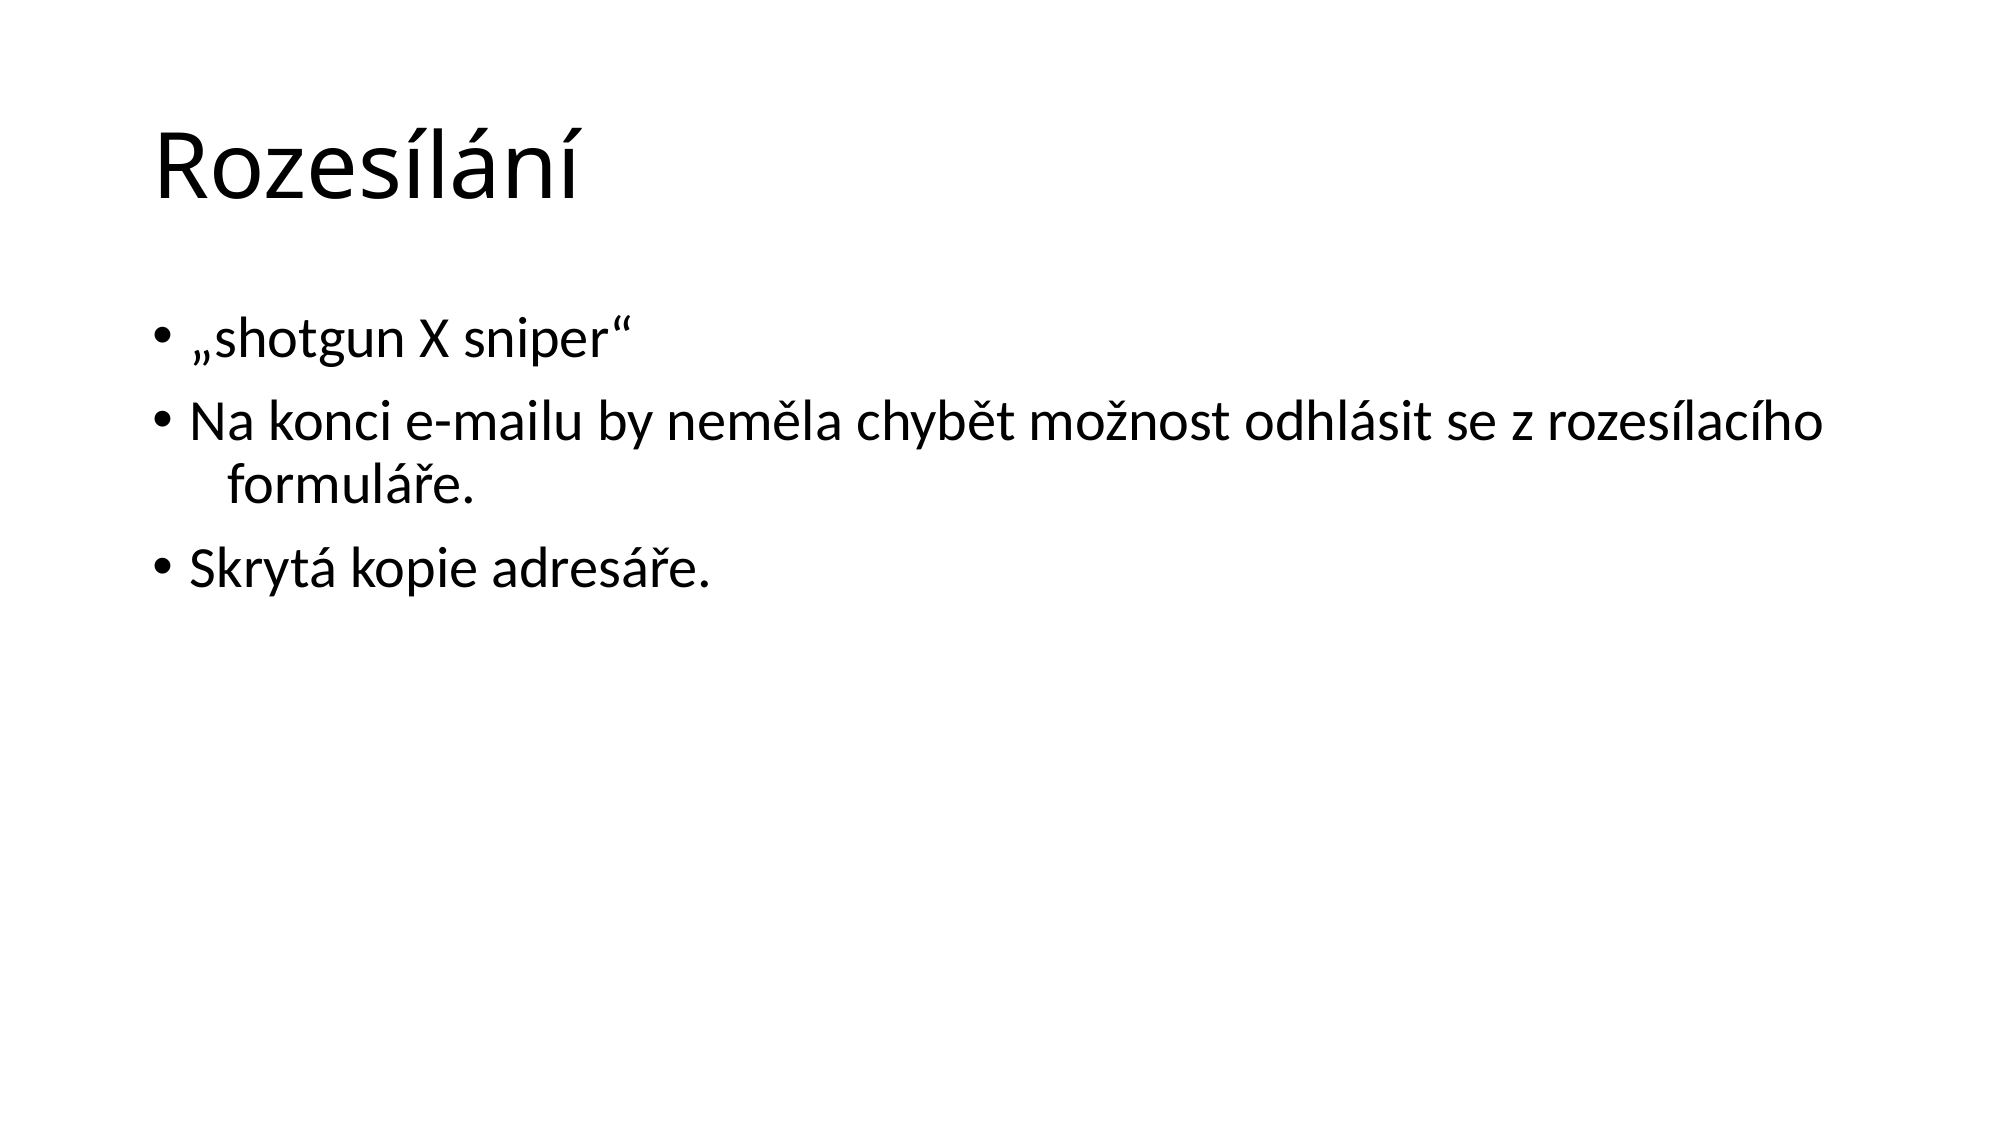

# Rozesílání
„shotgun X sniper“
Na konci e-mailu by neměla chybět možnost odhlásit se z rozesílacího formuláře.
Skrytá kopie adresáře.